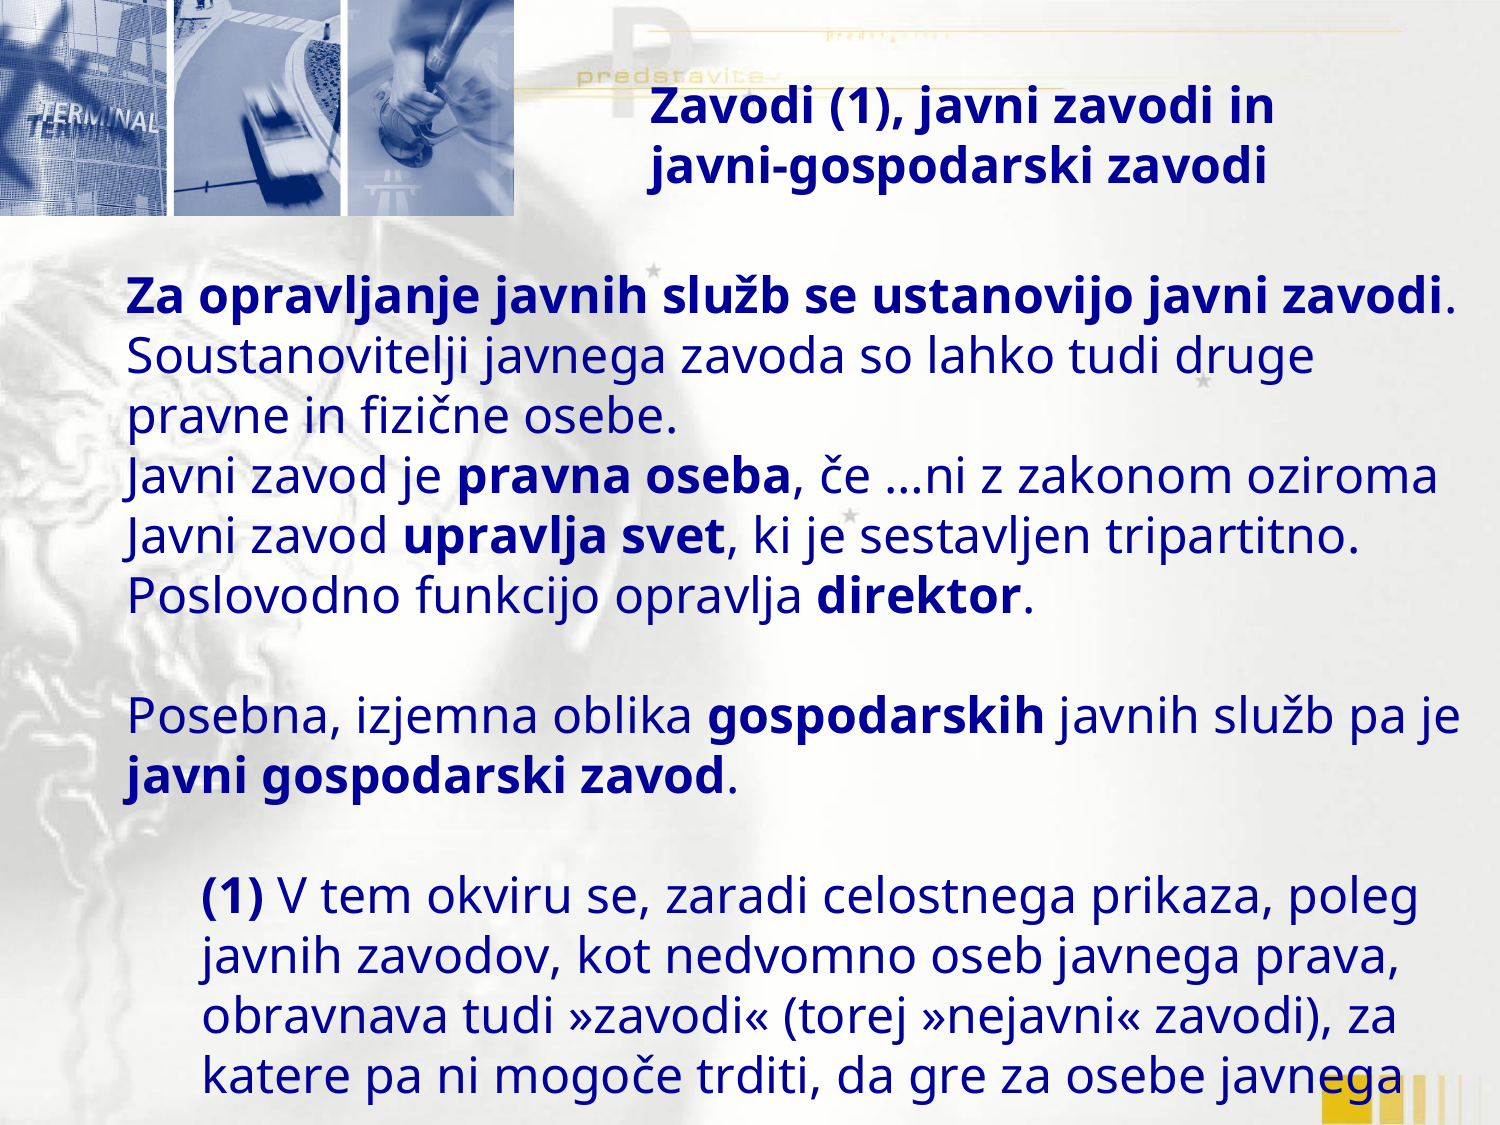

Zavodi (1), javni zavodi in
javni-gospodarski zavodi
Za opravljanje javnih služb se ustanovijo javni zavodi. Soustanovitelji javnega zavoda so lahko tudi druge pravne in fizične osebe.
Javni zavod je pravna oseba, če …ni z zakonom oziroma Javni zavod upravlja svet, ki je sestavljen tripartitno.
Poslovodno funkcijo opravlja direktor.
Posebna, izjemna oblika gospodarskih javnih služb pa je javni gospodarski zavod.
(1) V tem okviru se, zaradi celostnega prikaza, poleg javnih zavodov, kot nedvomno oseb javnega prava, obravnava tudi »zavodi« (torej »nejavni« zavodi), za katere pa ni mogoče trditi, da gre za osebe javnega prava.